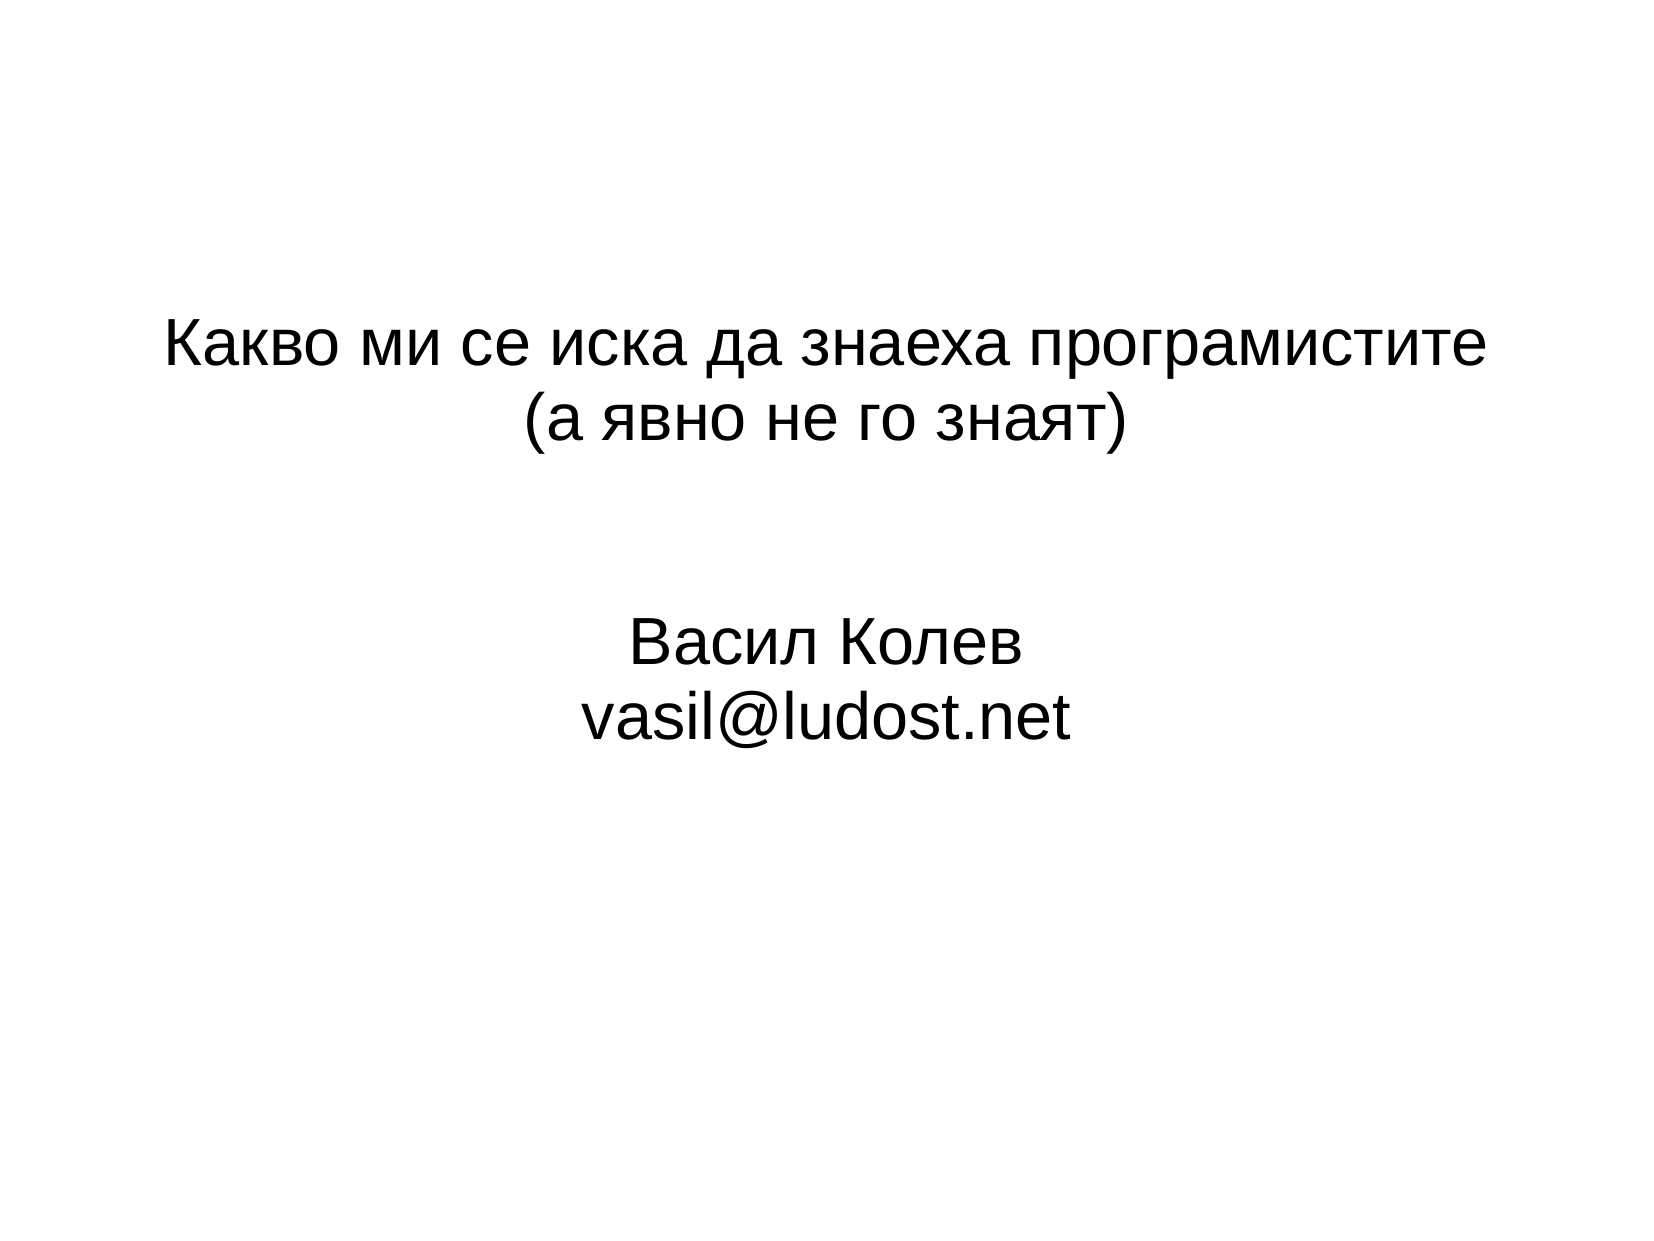

# Какво ми се иска да знаеха програмистите
(а явно не го знаят)
Васил Колев
vasil@ludost.net